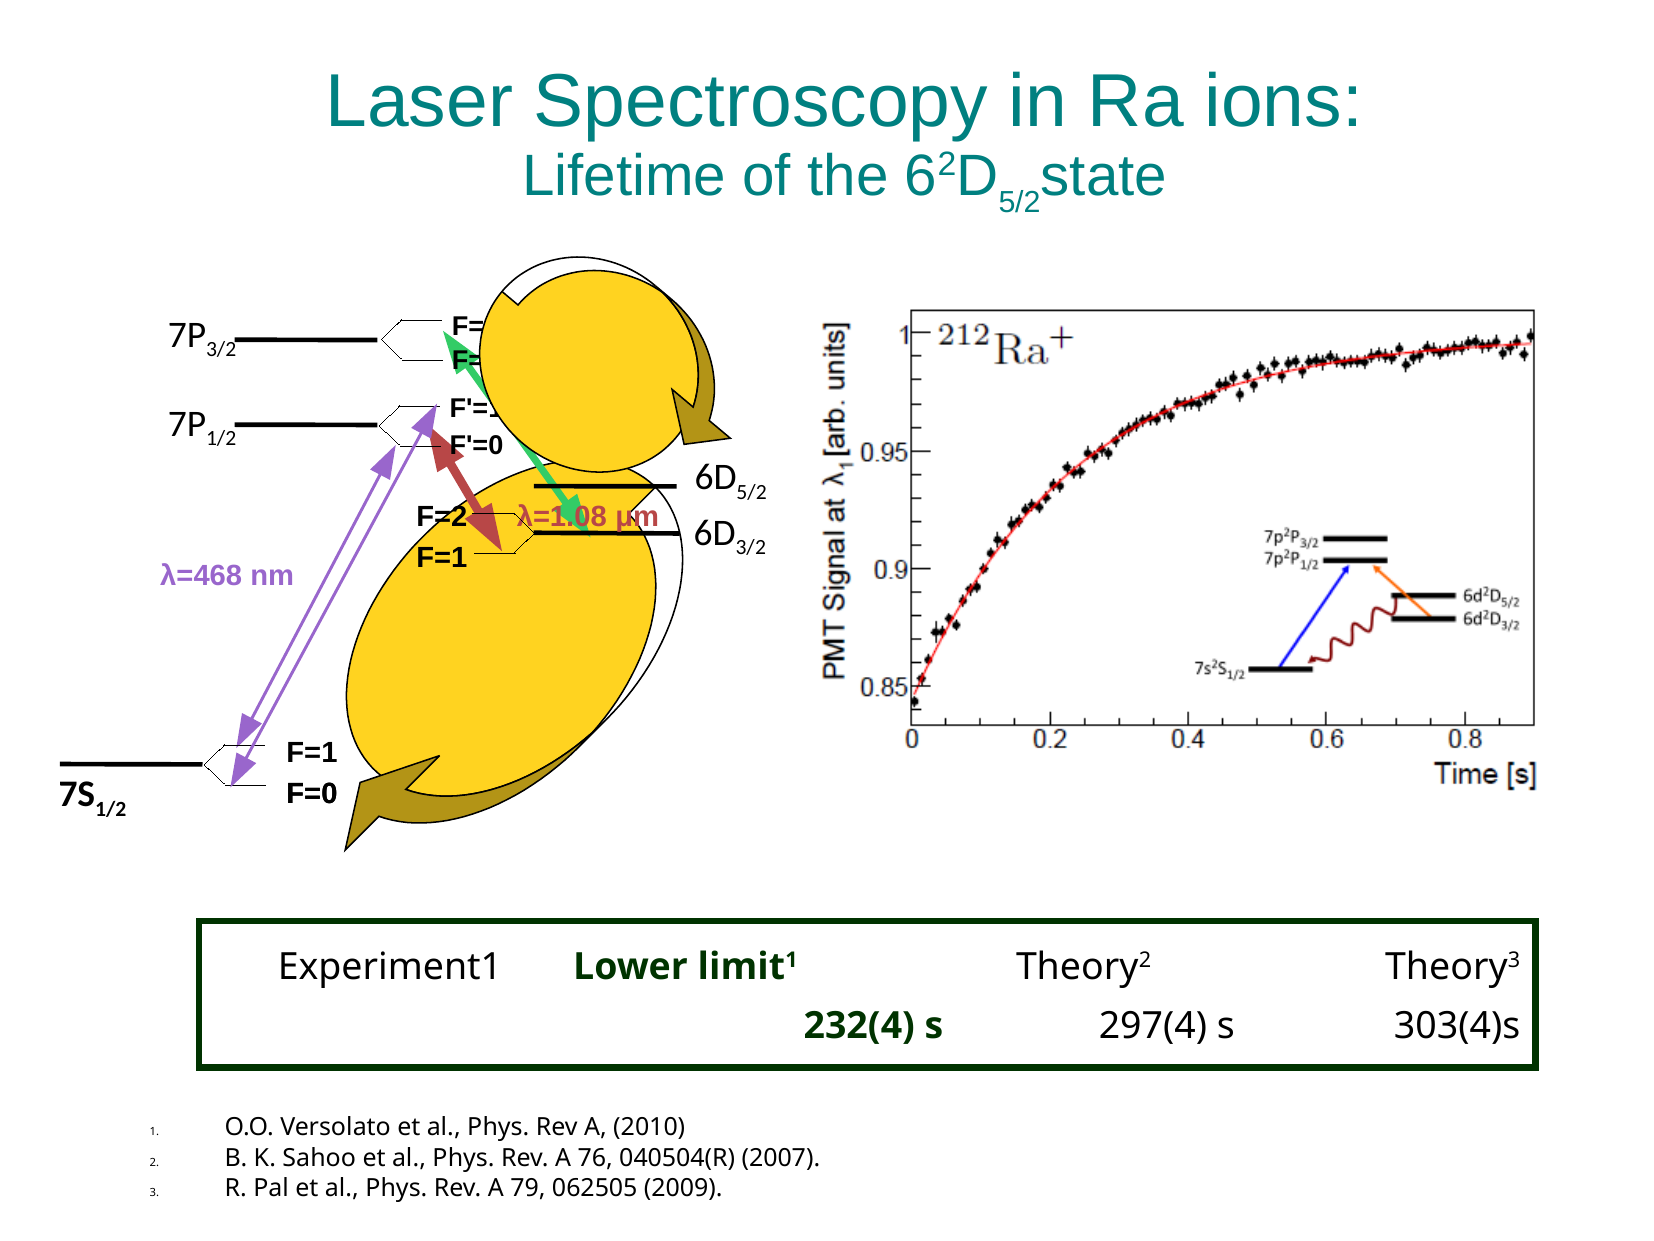

# Laser Spectroscopy in Ra ions: Lifetime of the 62D5/2state
7P3/2
F=2
F=1
F'=1
7P1/2
 λ=708nm
F'=0
6D5/2
F=2
λ=1.08 μm
6D3/2
F=1
 λ=468 nm
F=1
7S1/2
F=0
F=0
Experiment1 	Lower limit1			Theory2				Theory3
232(4) s	 		297(4) s			303(4)s
O.O. Versolato et al., Phys. Rev A, (2010)
B. K. Sahoo et al., Phys. Rev. A 76, 040504(R) (2007).
R. Pal et al., Phys. Rev. A 79, 062505 (2009).